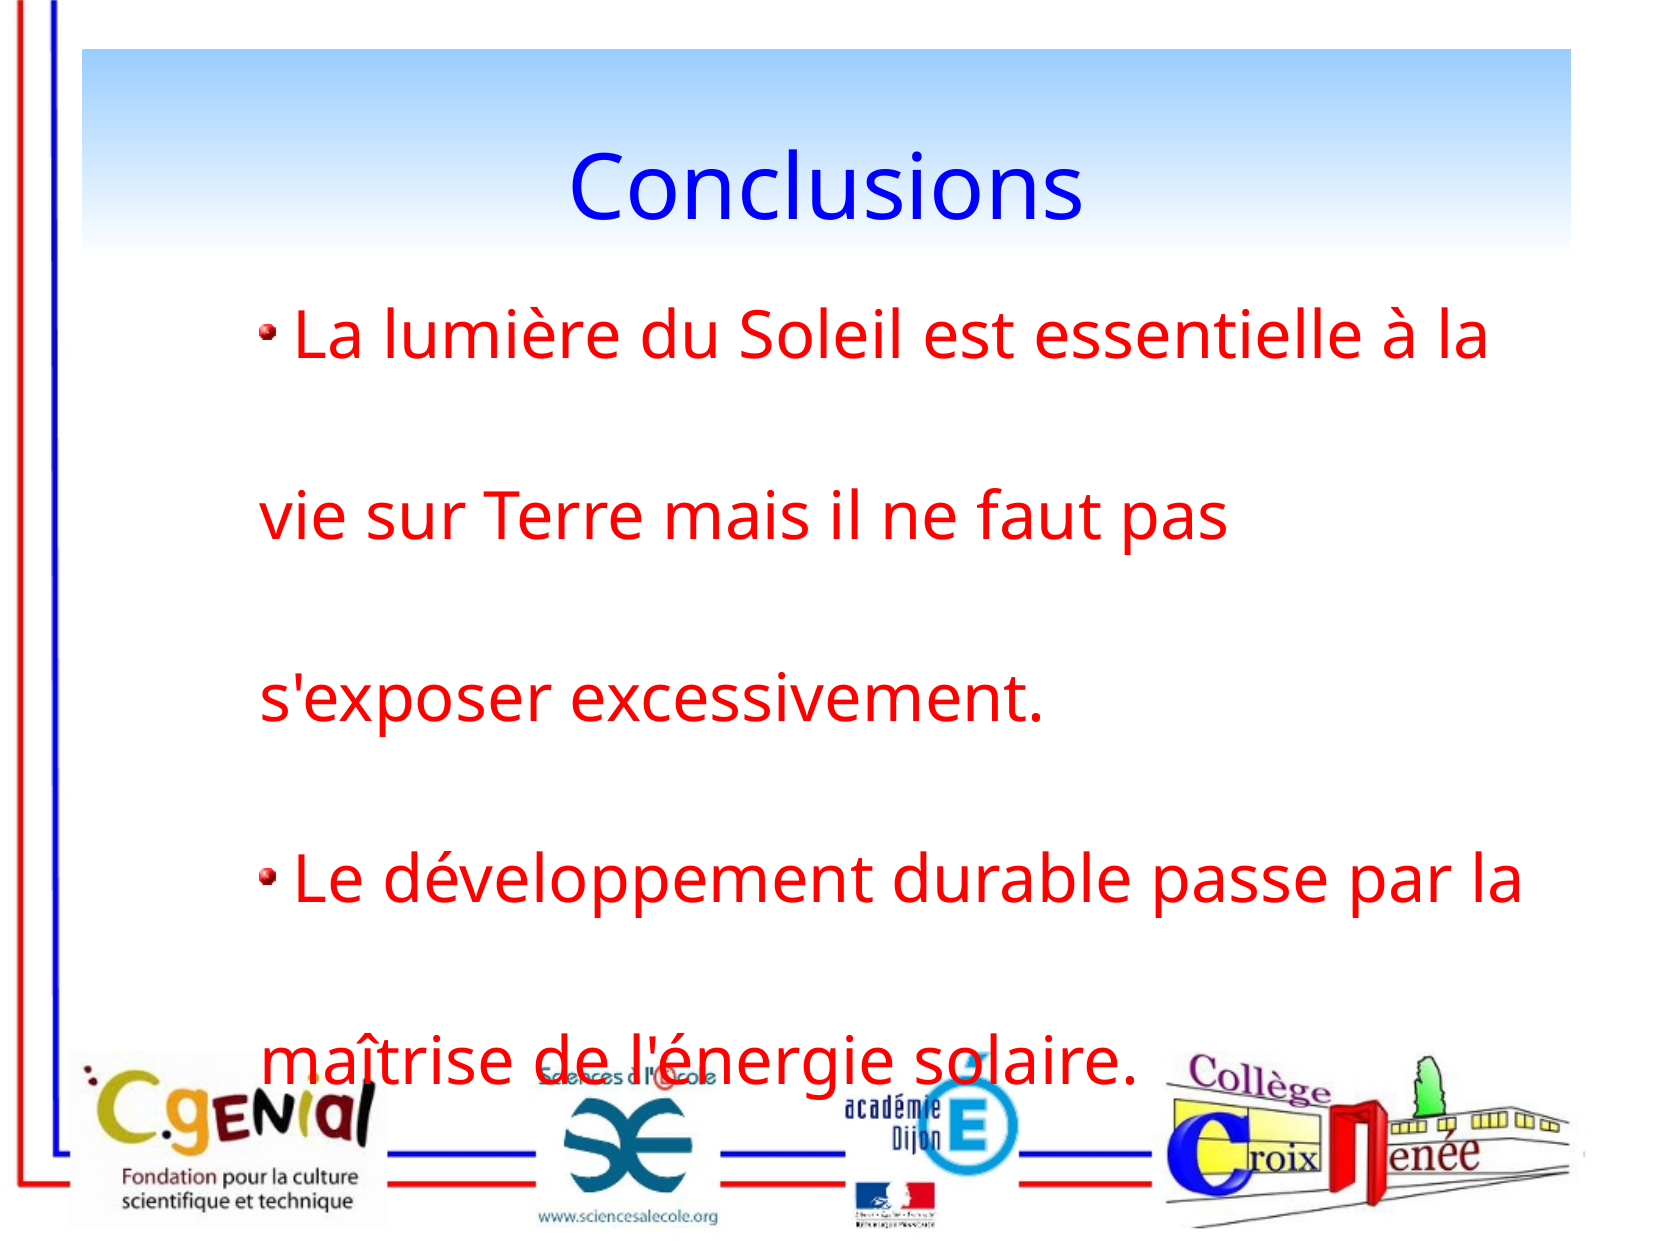

# Conclusions
 La lumière du Soleil est essentielle à la vie sur Terre mais il ne faut pas s'exposer excessivement.
 Le développement durable passe par la maîtrise de l'énergie solaire.